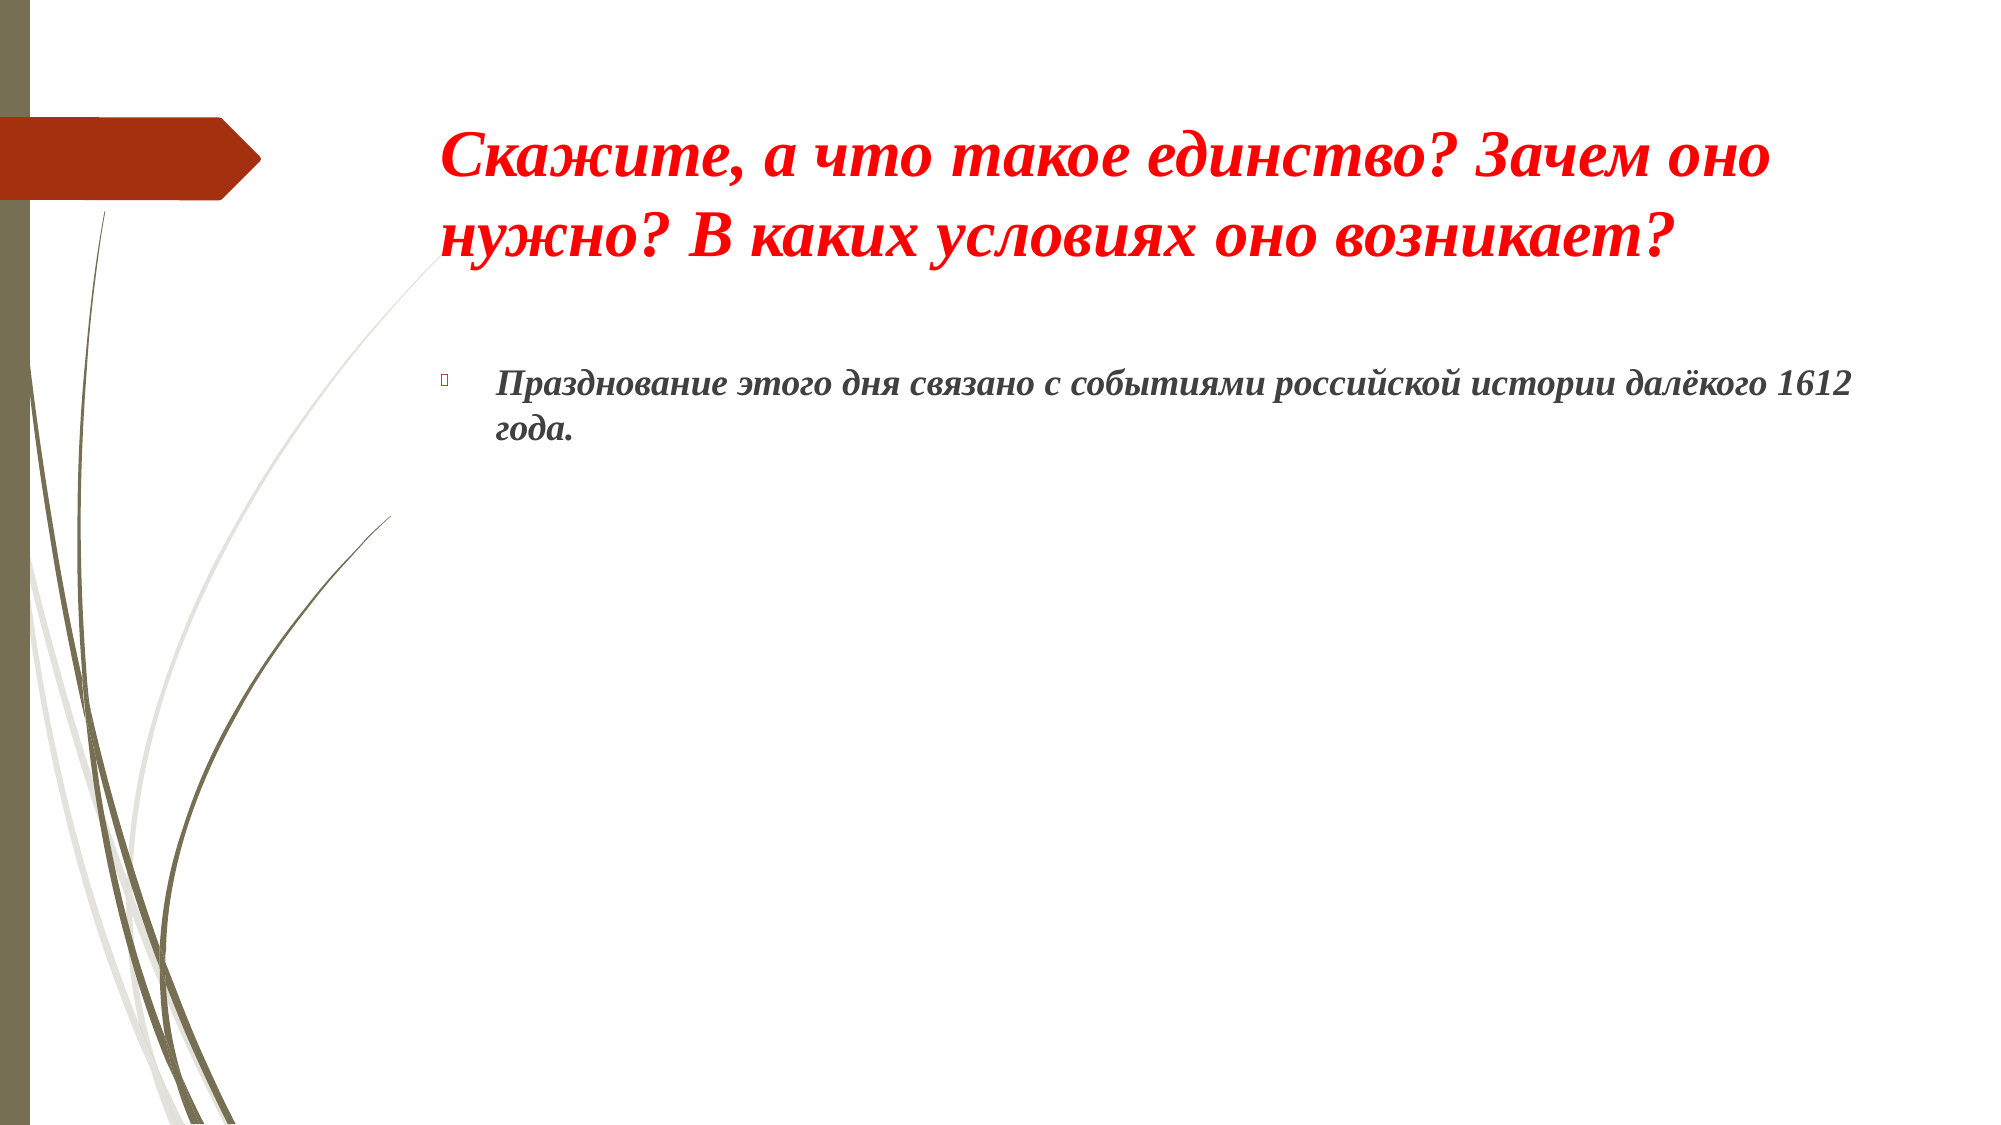

# Скажите, а что такое единство? Зачем оно нужно? В каких условиях оно возникает?
Празднование этого дня связано с событиями российской истории далёкого 1612 года.